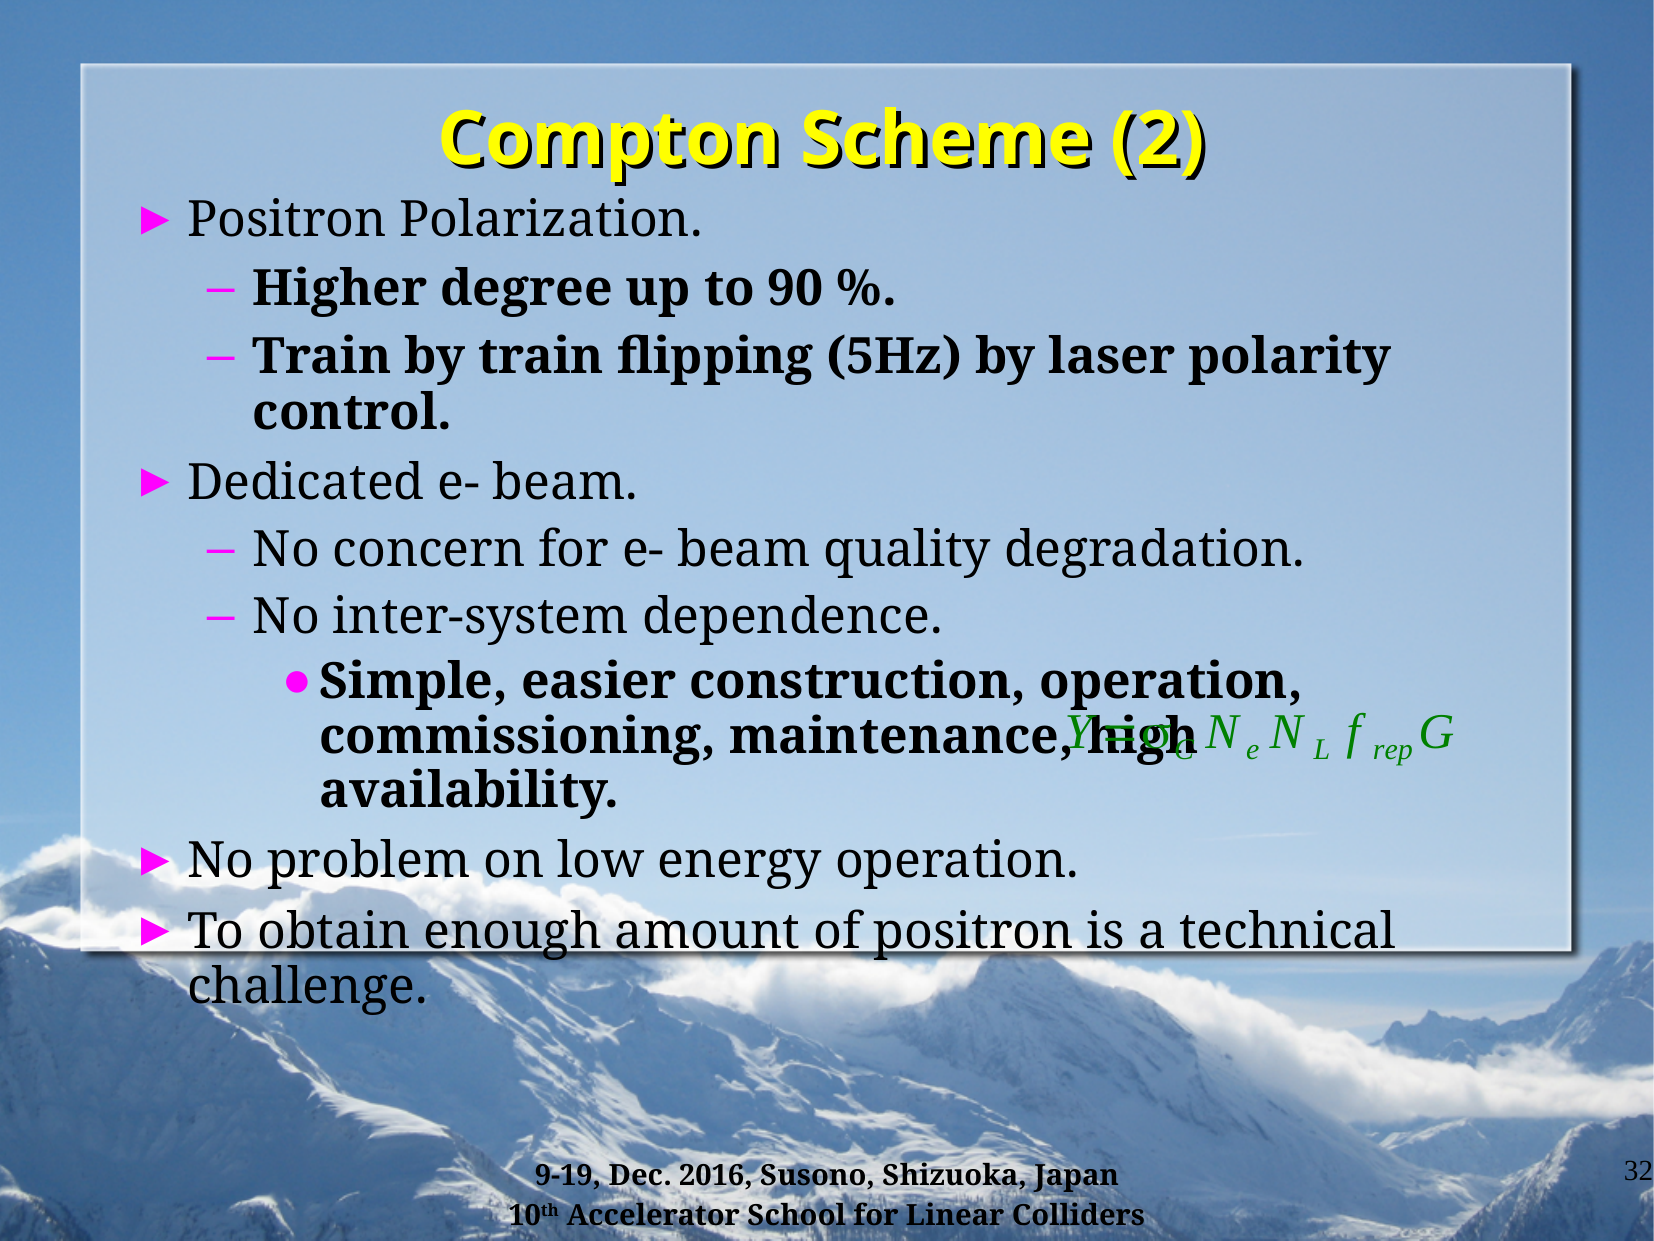

Compton Scheme (2)
# Positron Polarization.
Higher degree up to 90 %.
Train by train flipping (5Hz) by laser polarity control.
Dedicated e- beam.
No concern for e- beam quality degradation.
No inter-system dependence.
Simple, easier construction, operation, commissioning, maintenance, high availability.
No problem on low energy operation.
To obtain enough amount of positron is a technical challenge.
32